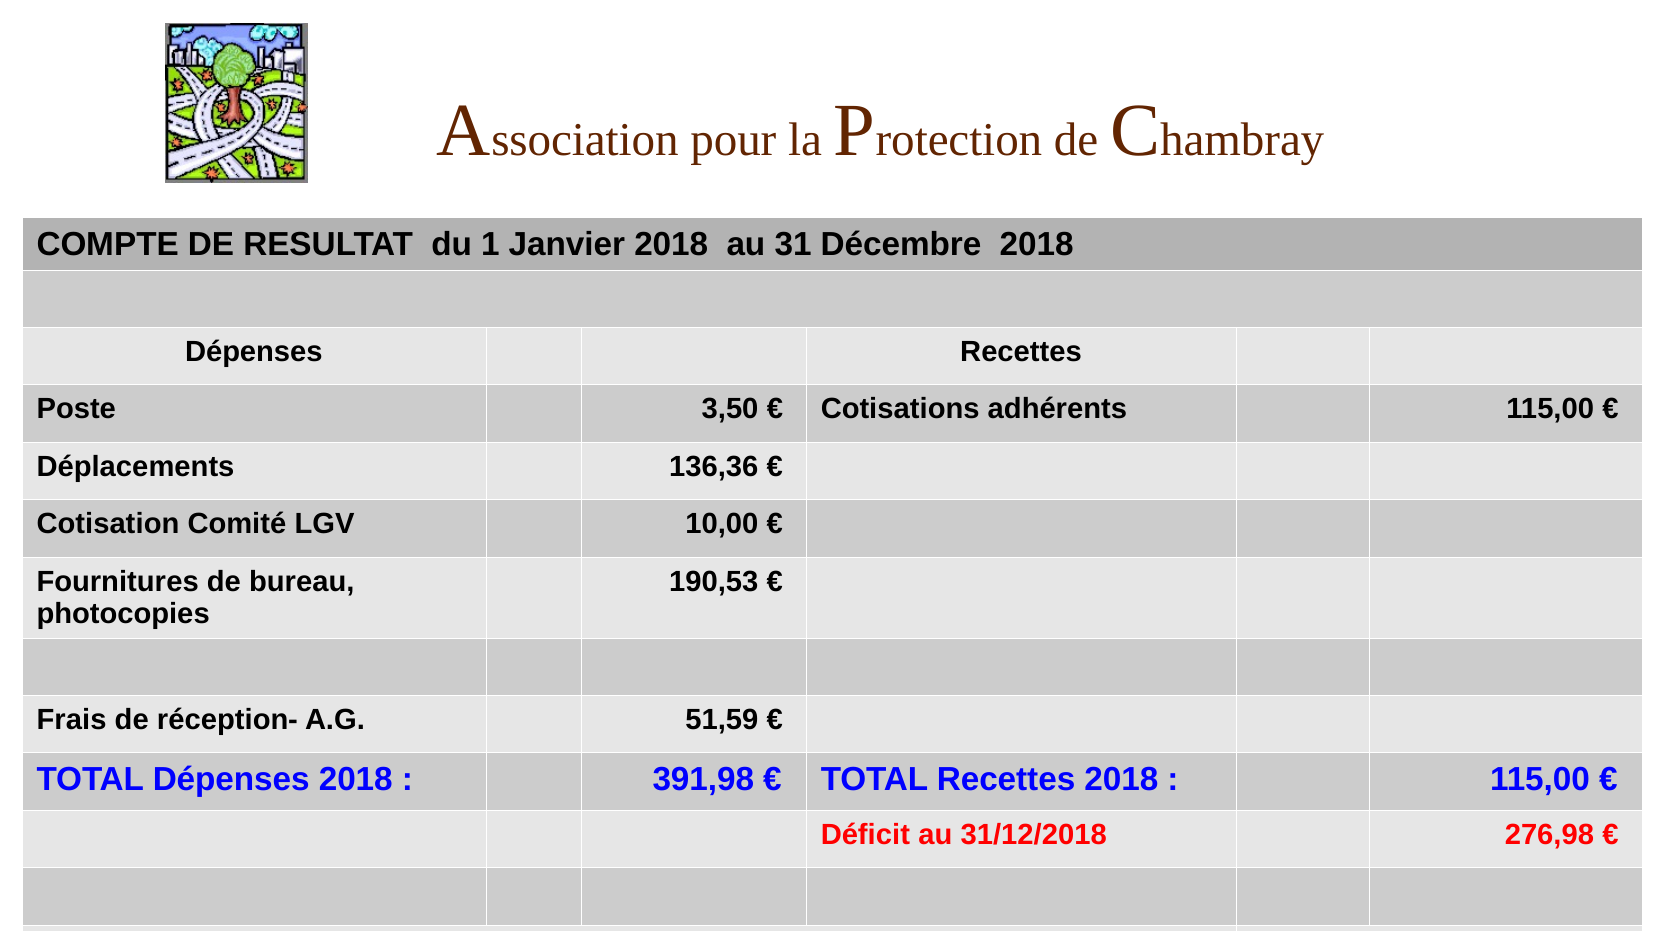

Association pour la Protection de Chambray
| COMPTE DE RESULTAT du 1 Janvier 2018 au 31 Décembre 2018 | | | | | |
| --- | --- | --- | --- | --- | --- |
| | | | | | |
| Dépenses | | | Recettes | | |
| Poste | | 3,50 € | Cotisations adhérents | | 115,00 € |
| Déplacements | | 136,36 € | | | |
| Cotisation Comité LGV | | 10,00 € | | | |
| Fournitures de bureau, photocopies | | 190,53 € | | | |
| | | | | | |
| Frais de réception- A.G. | | 51,59 € | | | |
| TOTAL Dépenses 2018 : | | 391,98 € | TOTAL Recettes 2018 : | | 115,00 € |
| | | | Déficit au 31/12/2018 | | 276,98 € |
| | | | | | |
| Valorisation du temps passé par les bénévoles en 2018- :471 heures | | | | estimée à : 11 304 € | |